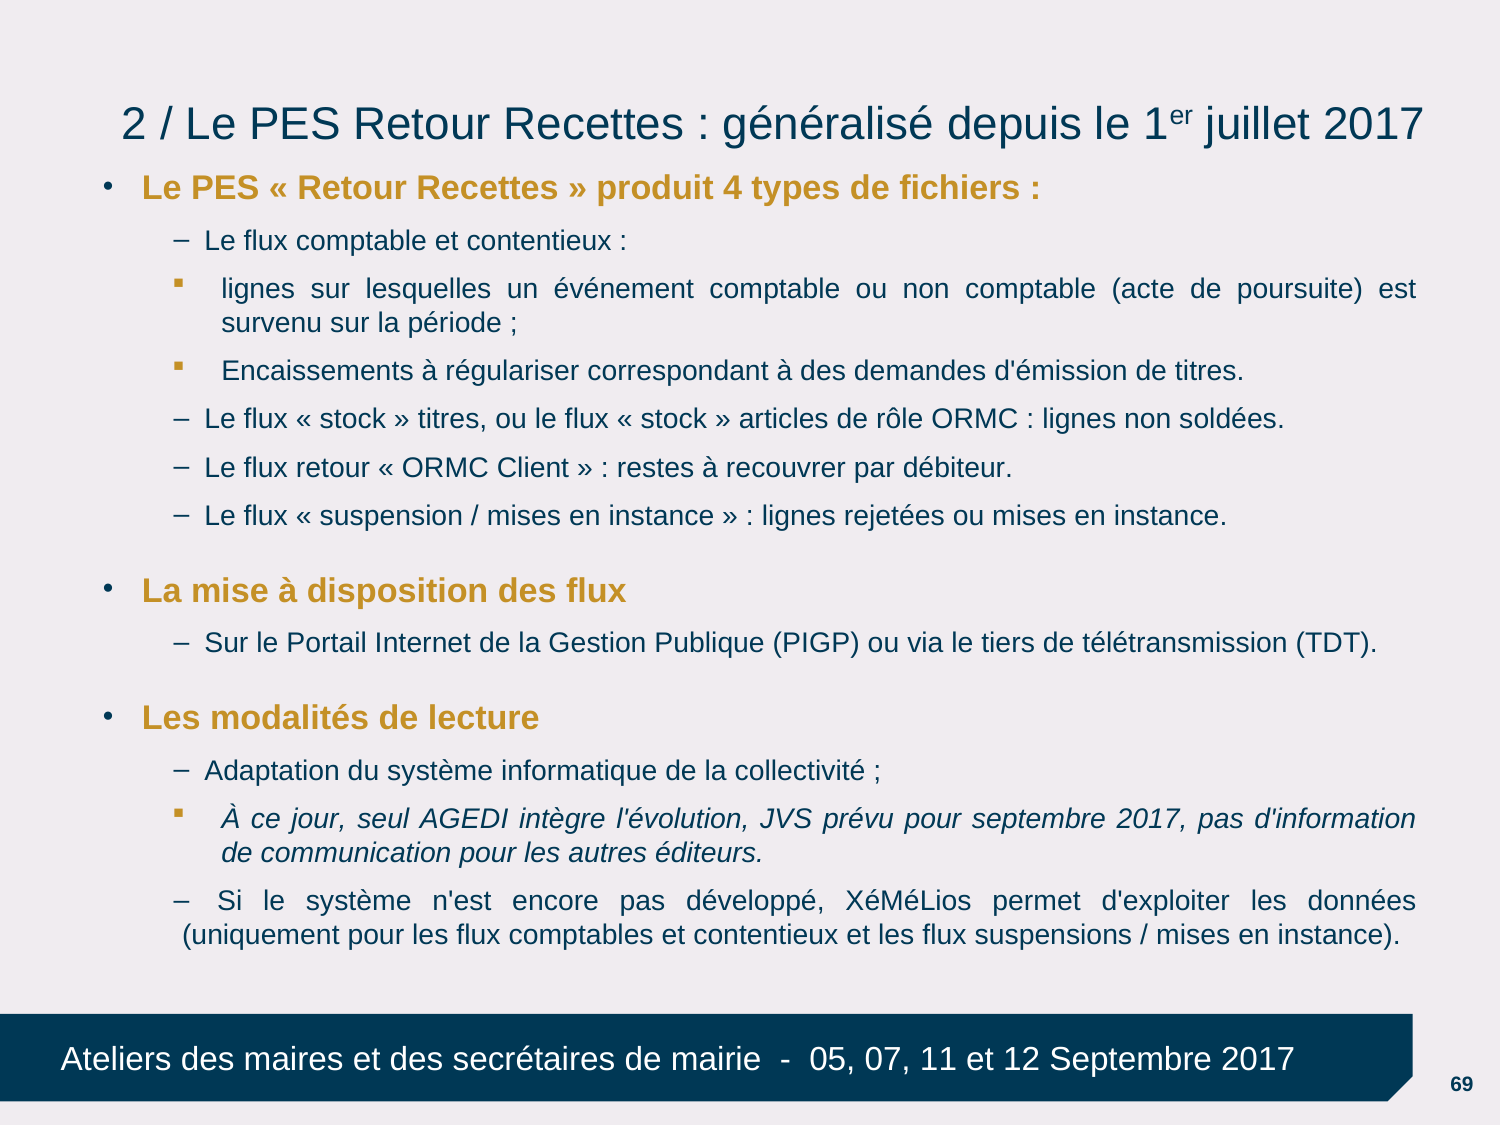

# 2 / Le PES Retour Recettes : généralisé depuis le 1er juillet 2017
Le PES « Retour Recettes » produit 4 types de fichiers :
 Le flux comptable et contentieux :
lignes sur lesquelles un événement comptable ou non comptable (acte de poursuite) est survenu sur la période ;
Encaissements à régulariser correspondant à des demandes d'émission de titres.
 Le flux « stock » titres, ou le flux « stock » articles de rôle ORMC : lignes non soldées.
 Le flux retour « ORMC Client » : restes à recouvrer par débiteur.
 Le flux « suspension / mises en instance » : lignes rejetées ou mises en instance.
La mise à disposition des flux
 Sur le Portail Internet de la Gestion Publique (PIGP) ou via le tiers de télétransmission (TDT).
Les modalités de lecture
 Adaptation du système informatique de la collectivité ;
À ce jour, seul AGEDI intègre l'évolution, JVS prévu pour septembre 2017, pas d'information de communication pour les autres éditeurs.
 Si le système n'est encore pas développé, XéMéLios permet d'exploiter les données (uniquement pour les flux comptables et contentieux et les flux suspensions / mises en instance).